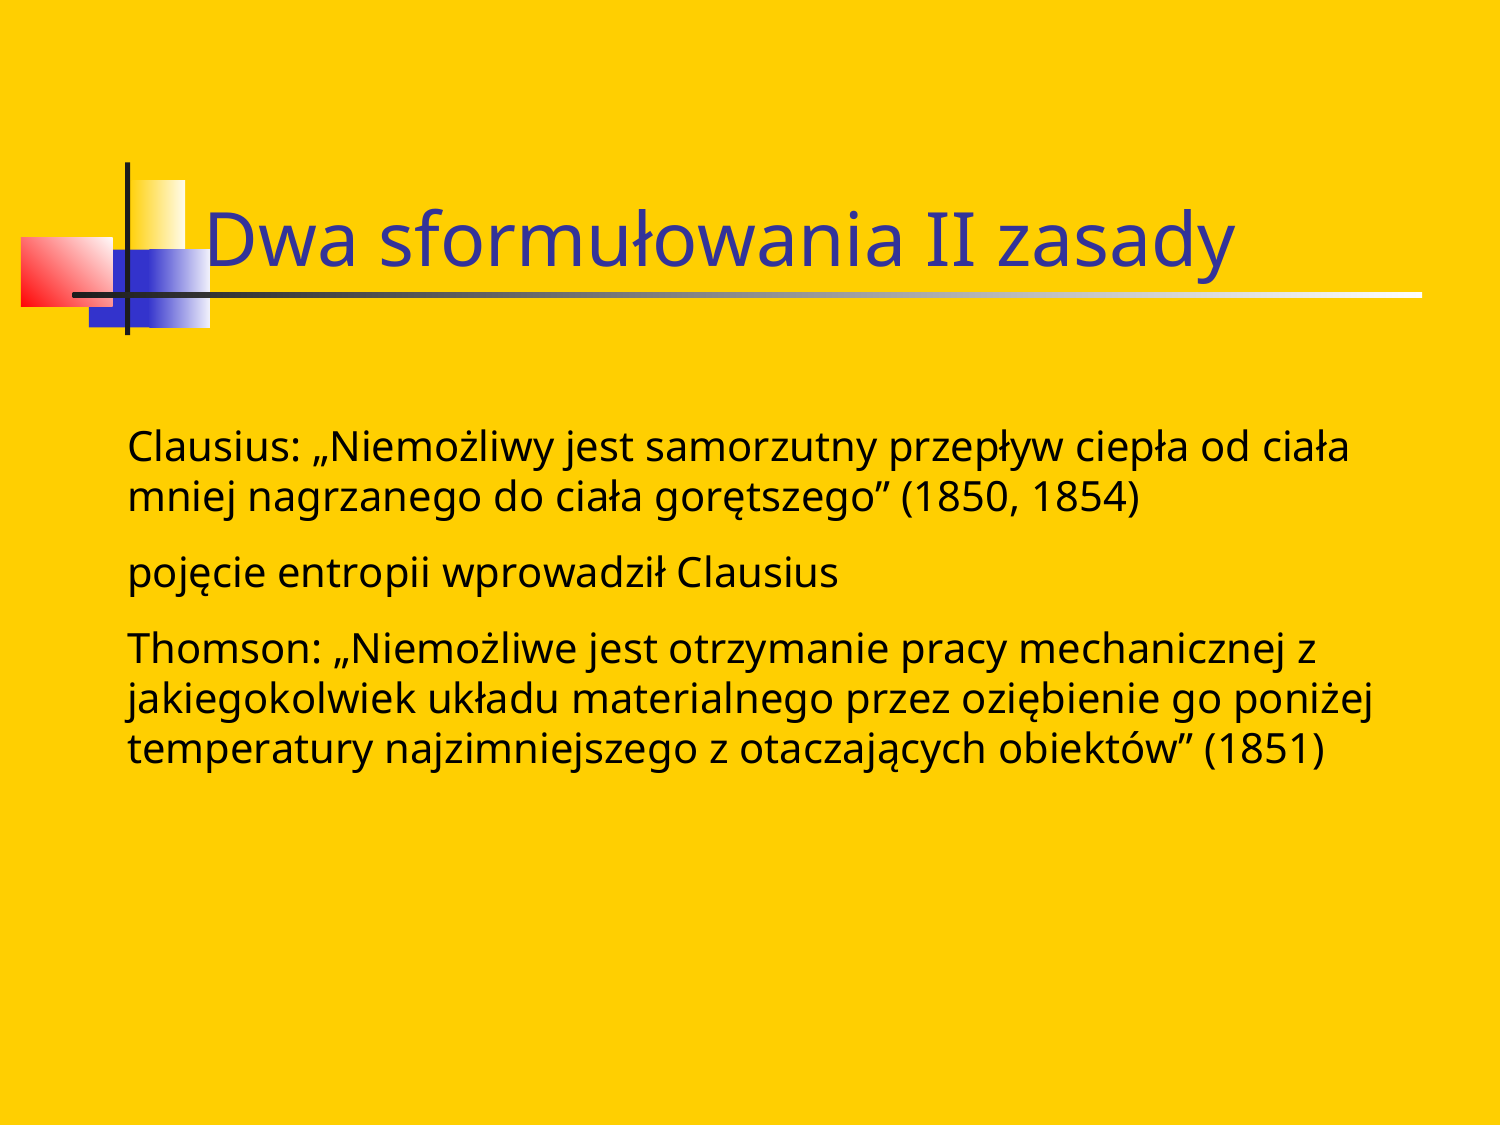

# Dwa sformułowania II zasady
Clausius: „Niemożliwy jest samorzutny przepływ ciepła od ciała mniej nagrzanego do ciała gorętszego” (1850, 1854)
pojęcie entropii wprowadził Clausius
Thomson: „Niemożliwe jest otrzymanie pracy mechanicznej z jakiegokolwiek układu materialnego przez oziębienie go poniżej temperatury najzimniejszego z otaczających obiektów” (1851)